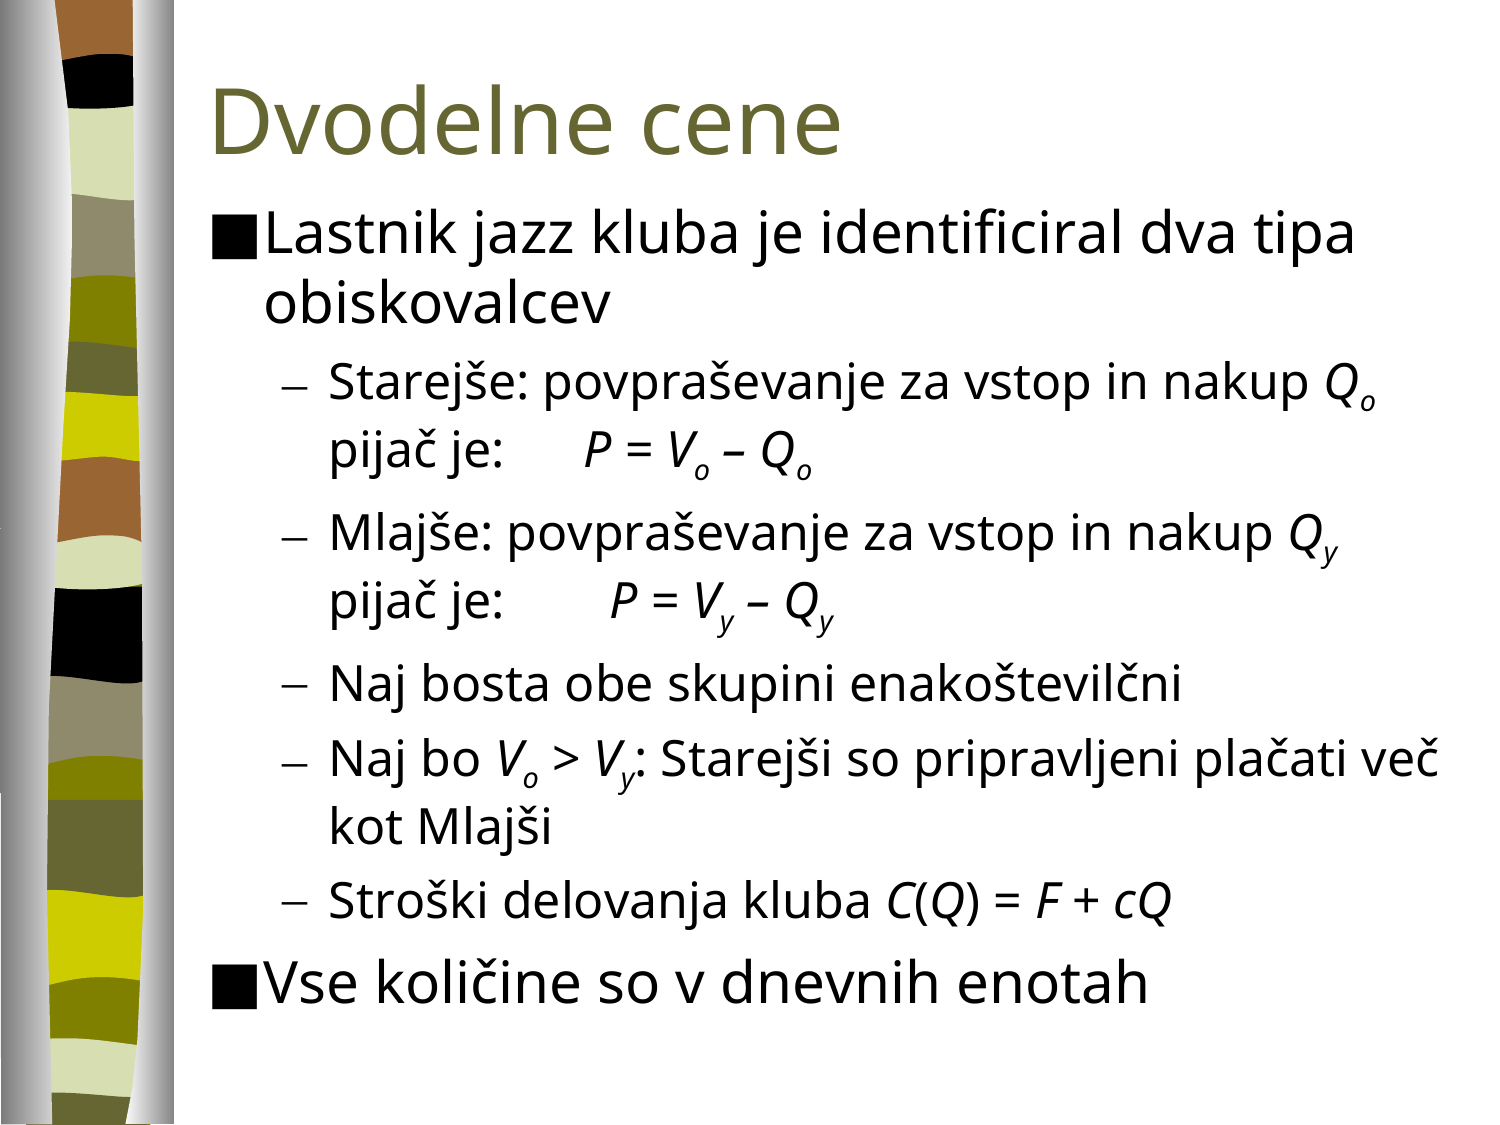

# Dvodelne cene
Lastnik jazz kluba je identificiral dva tipa obiskovalcev
Starejše: povpraševanje za vstop in nakup Qo pijač je: P = Vo – Qo
Mlajše: povpraševanje za vstop in nakup Qy pijač je: P = Vy – Qy
Naj bosta obe skupini enakoštevilčni
Naj bo Vo > Vy: Starejši so pripravljeni plačati več kot Mlajši
Stroški delovanja kluba C(Q) = F + cQ
Vse količine so v dnevnih enotah